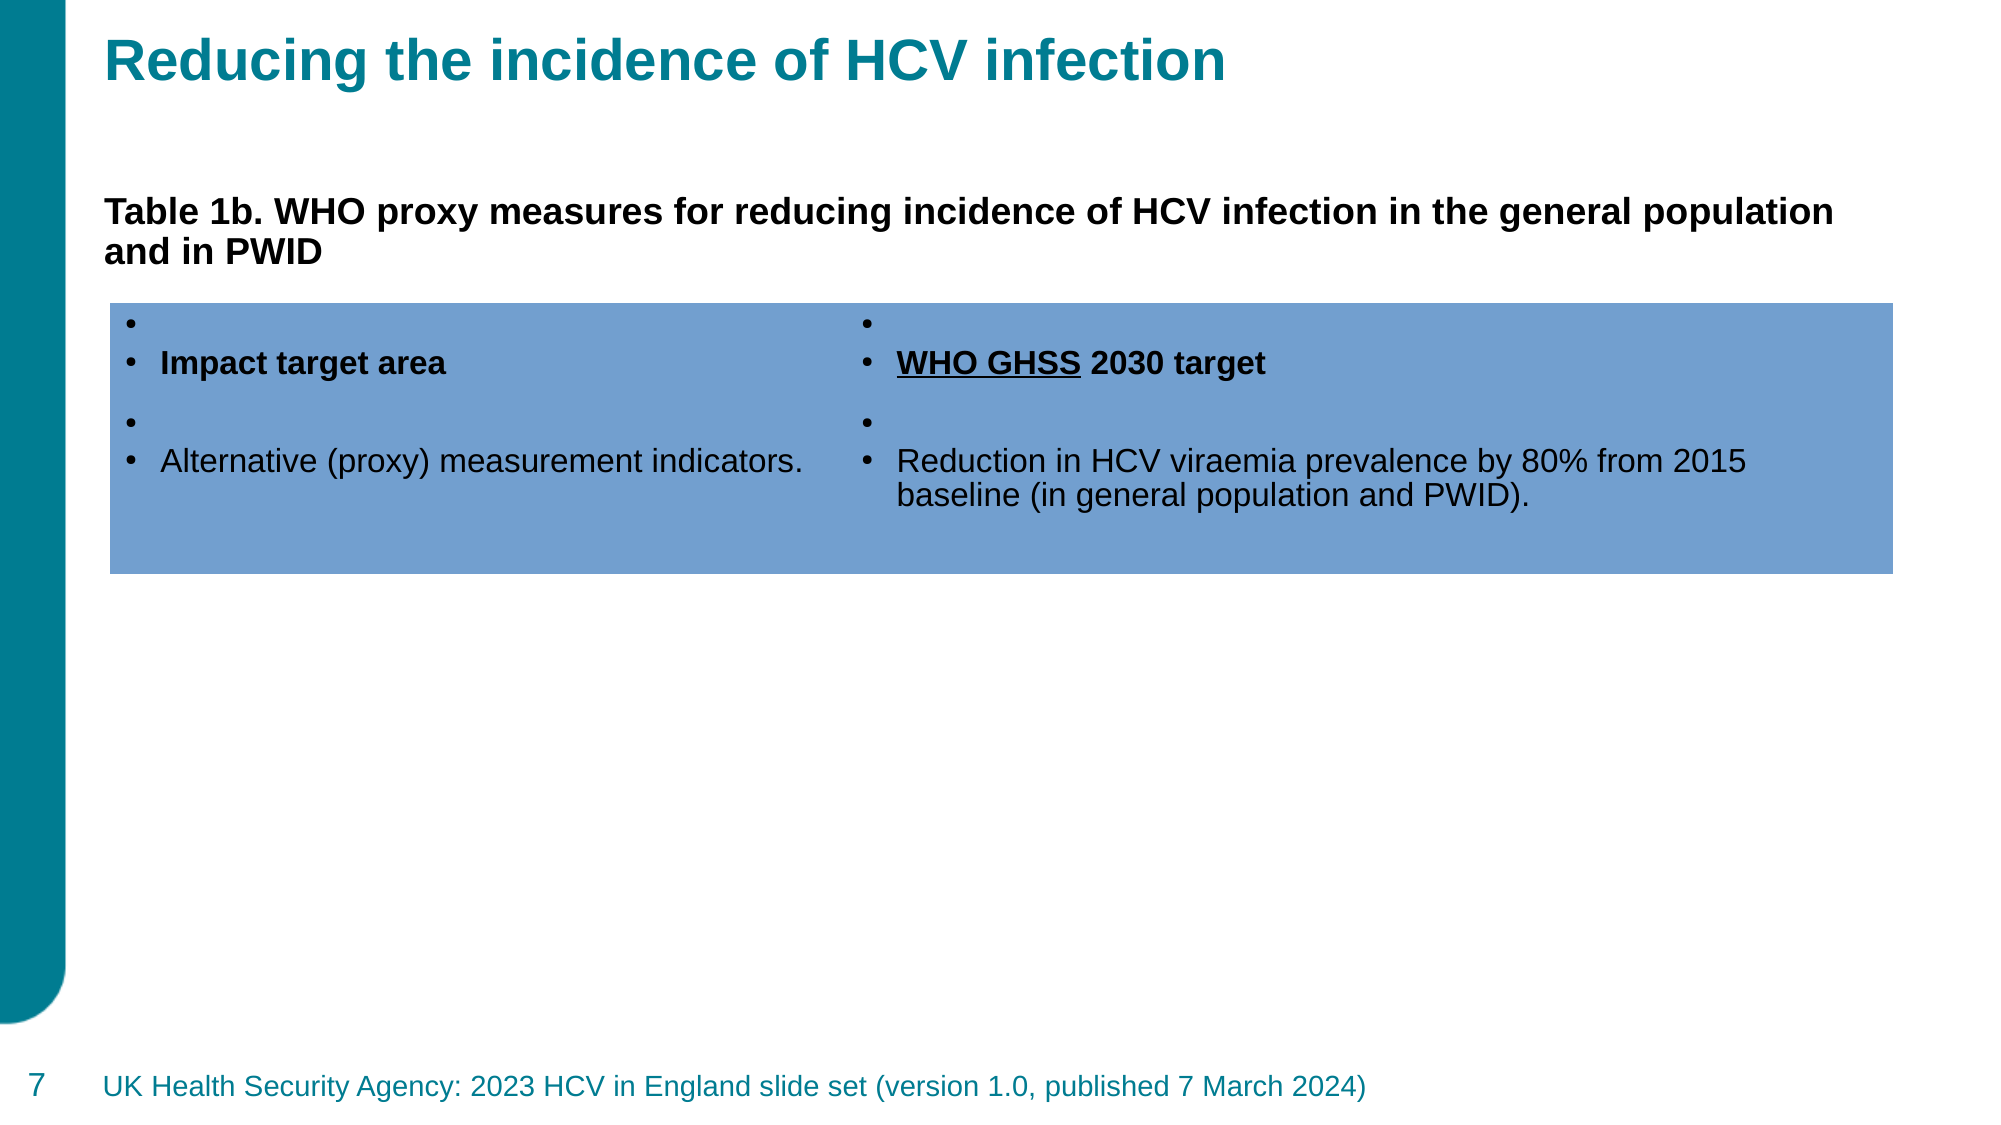

# Reducing the incidence of HCV infection
Table 1b. WHO proxy measures for reducing incidence of HCV infection in the general population and in PWID
| Impact target area | WHO GHSS 2030 target |
| --- | --- |
| Alternative (proxy) measurement indicators. | Reduction in HCV viraemia prevalence by 80% from 2015 baseline (in general population and PWID). |
UK Health Security Agency: 2023 HCV in England slide set (version 1.0, published 7 March 2024)
7